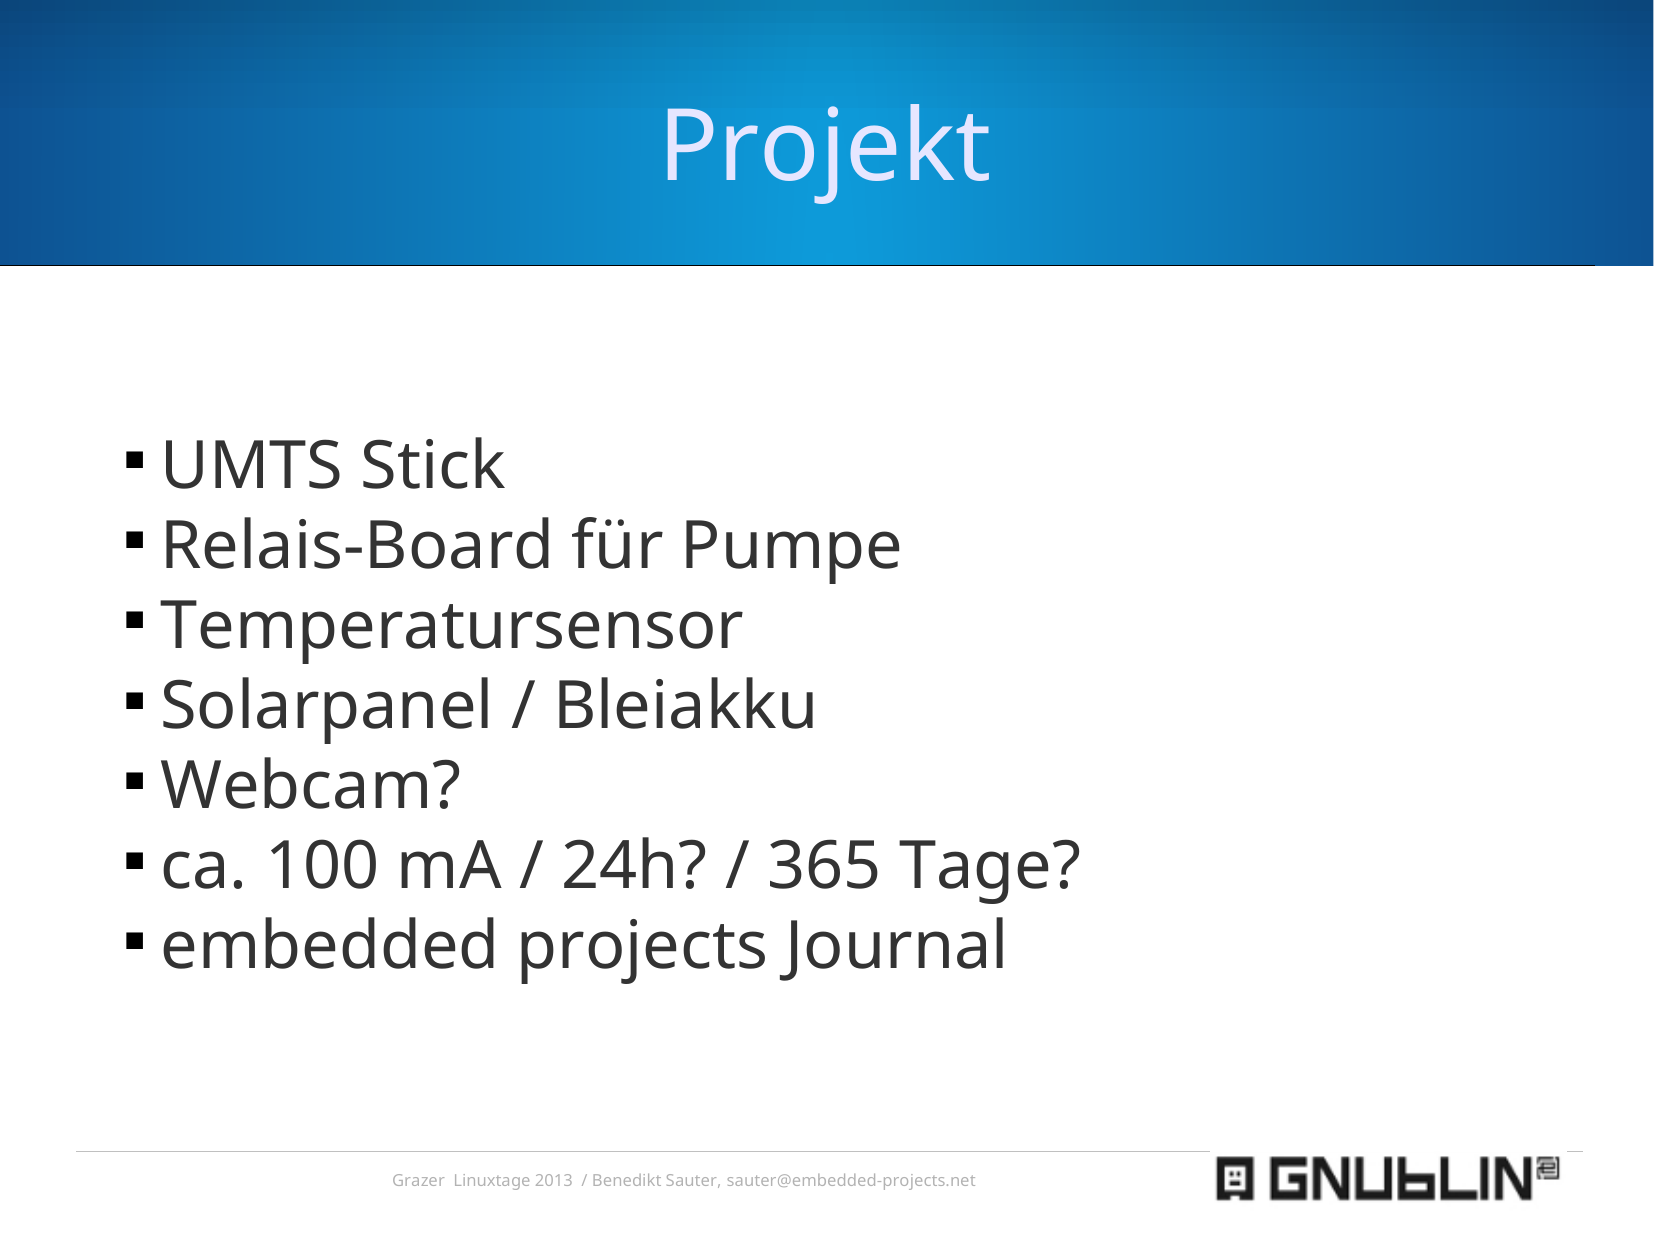

# Projekt
 UMTS Stick
 Relais-Board für Pumpe
 Temperatursensor
 Solarpanel / Bleiakku
 Webcam?
 ca. 100 mA / 24h? / 365 Tage?
 embedded projects Journal